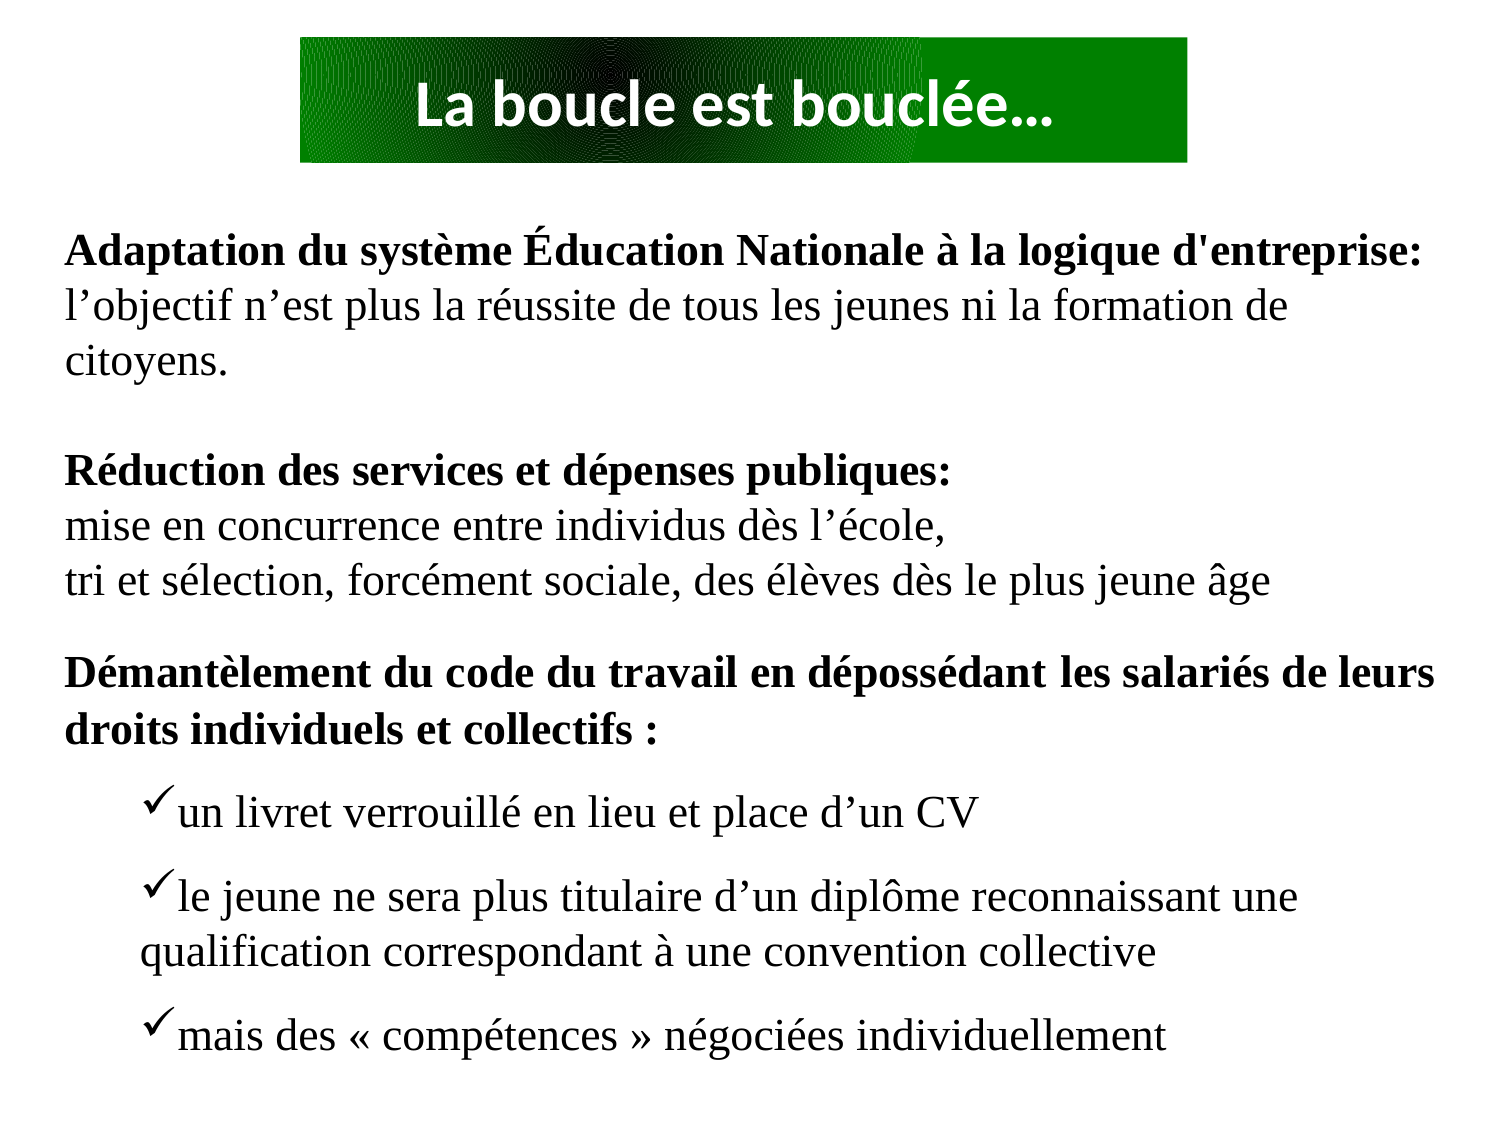

# La boucle est bouclée…
Adaptation du système Éducation Nationale à la logique d'entreprise:
l’objectif n’est plus la réussite de tous les jeunes ni la formation de citoyens.
Réduction des services et dépenses publiques:
mise en concurrence entre individus dès l’école,
tri et sélection, forcément sociale, des élèves dès le plus jeune âge
Démantèlement du code du travail en dépossédant les salariés de leurs droits individuels et collectifs :
un livret verrouillé en lieu et place d’un CV
le jeune ne sera plus titulaire d’un diplôme reconnaissant une qualification correspondant à une convention collective
mais des « compétences » négociées individuellement